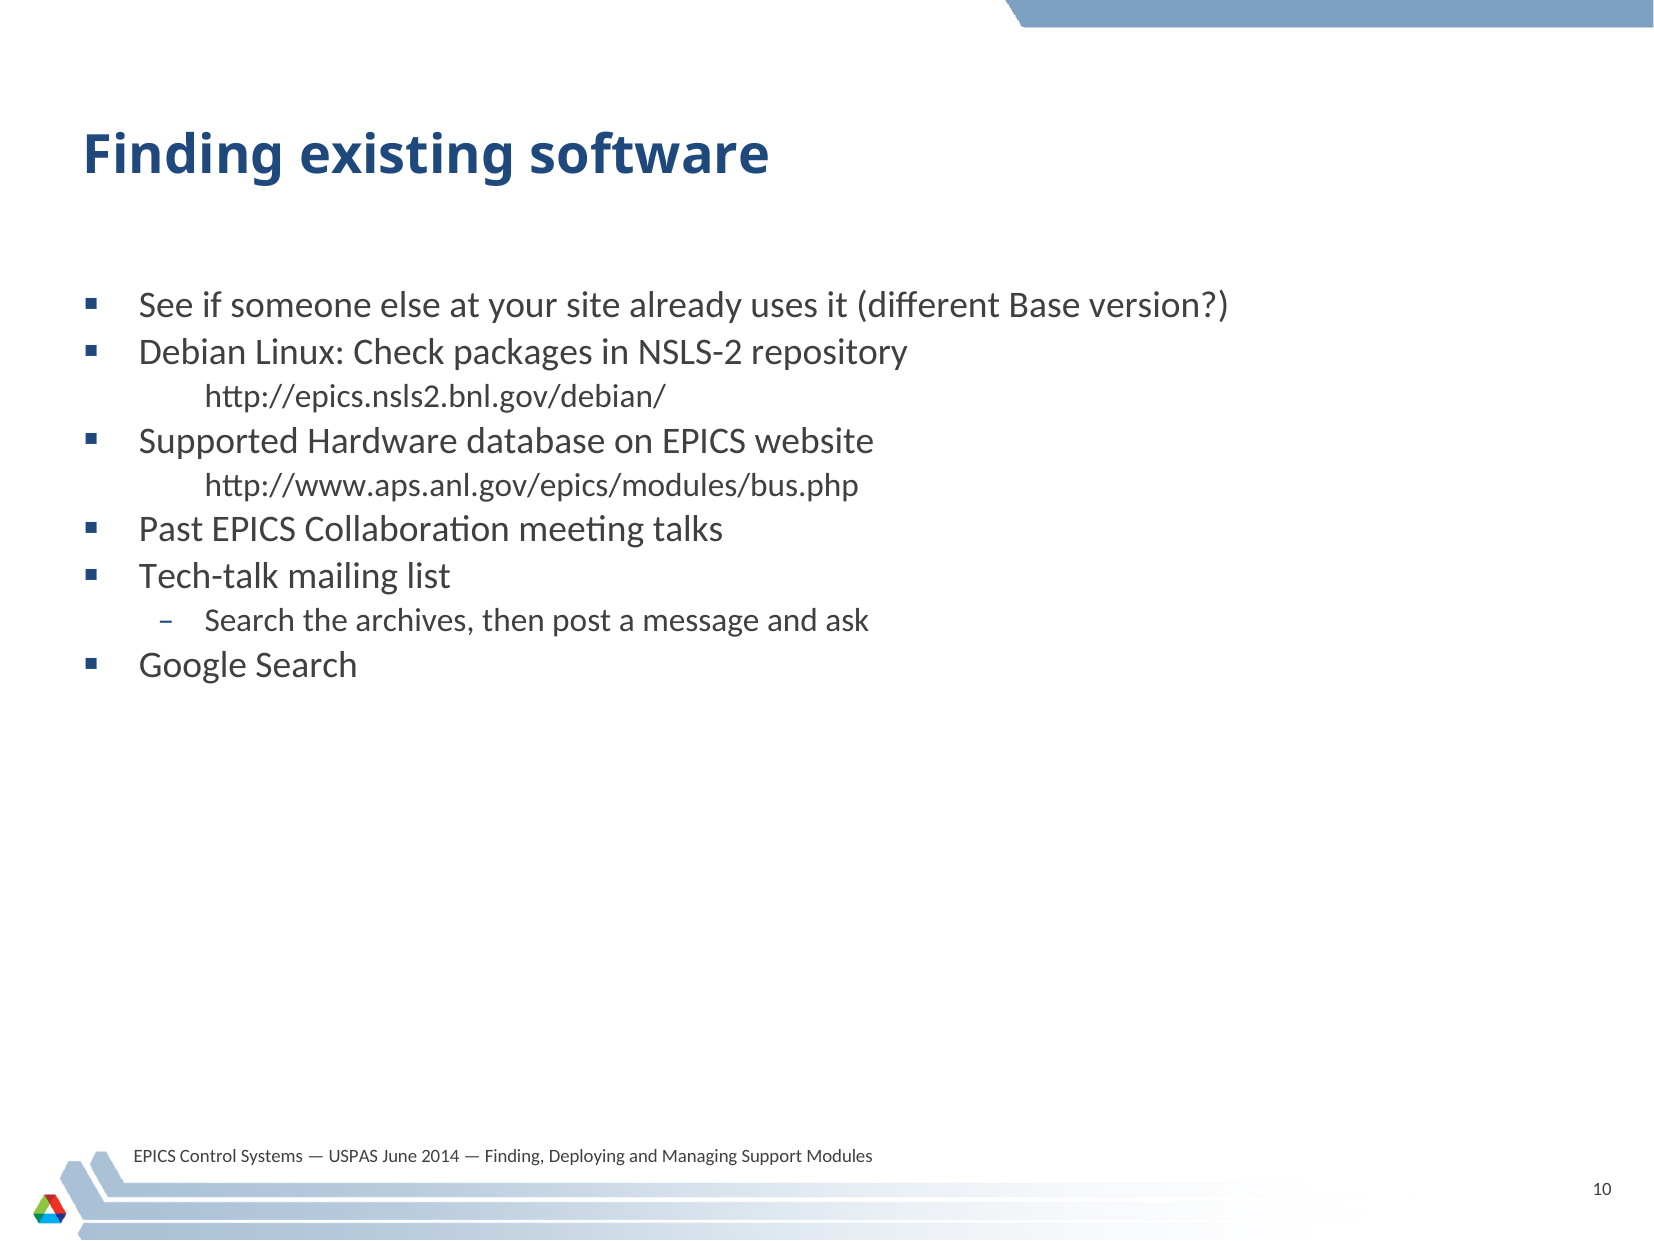

# Finding existing software
See if someone else at your site already uses it (different Base version?)
Debian Linux: Check packages in NSLS-2 repository
http://epics.nsls2.bnl.gov/debian/
Supported Hardware database on EPICS website
http://www.aps.anl.gov/epics/modules/bus.php
Past EPICS Collaboration meeting talks
Tech-talk mailing list
Search the archives, then post a message and ask
Google Search
EPICS Control Systems — USPAS June 2014 — Finding, Deploying and Managing Support Modules
10